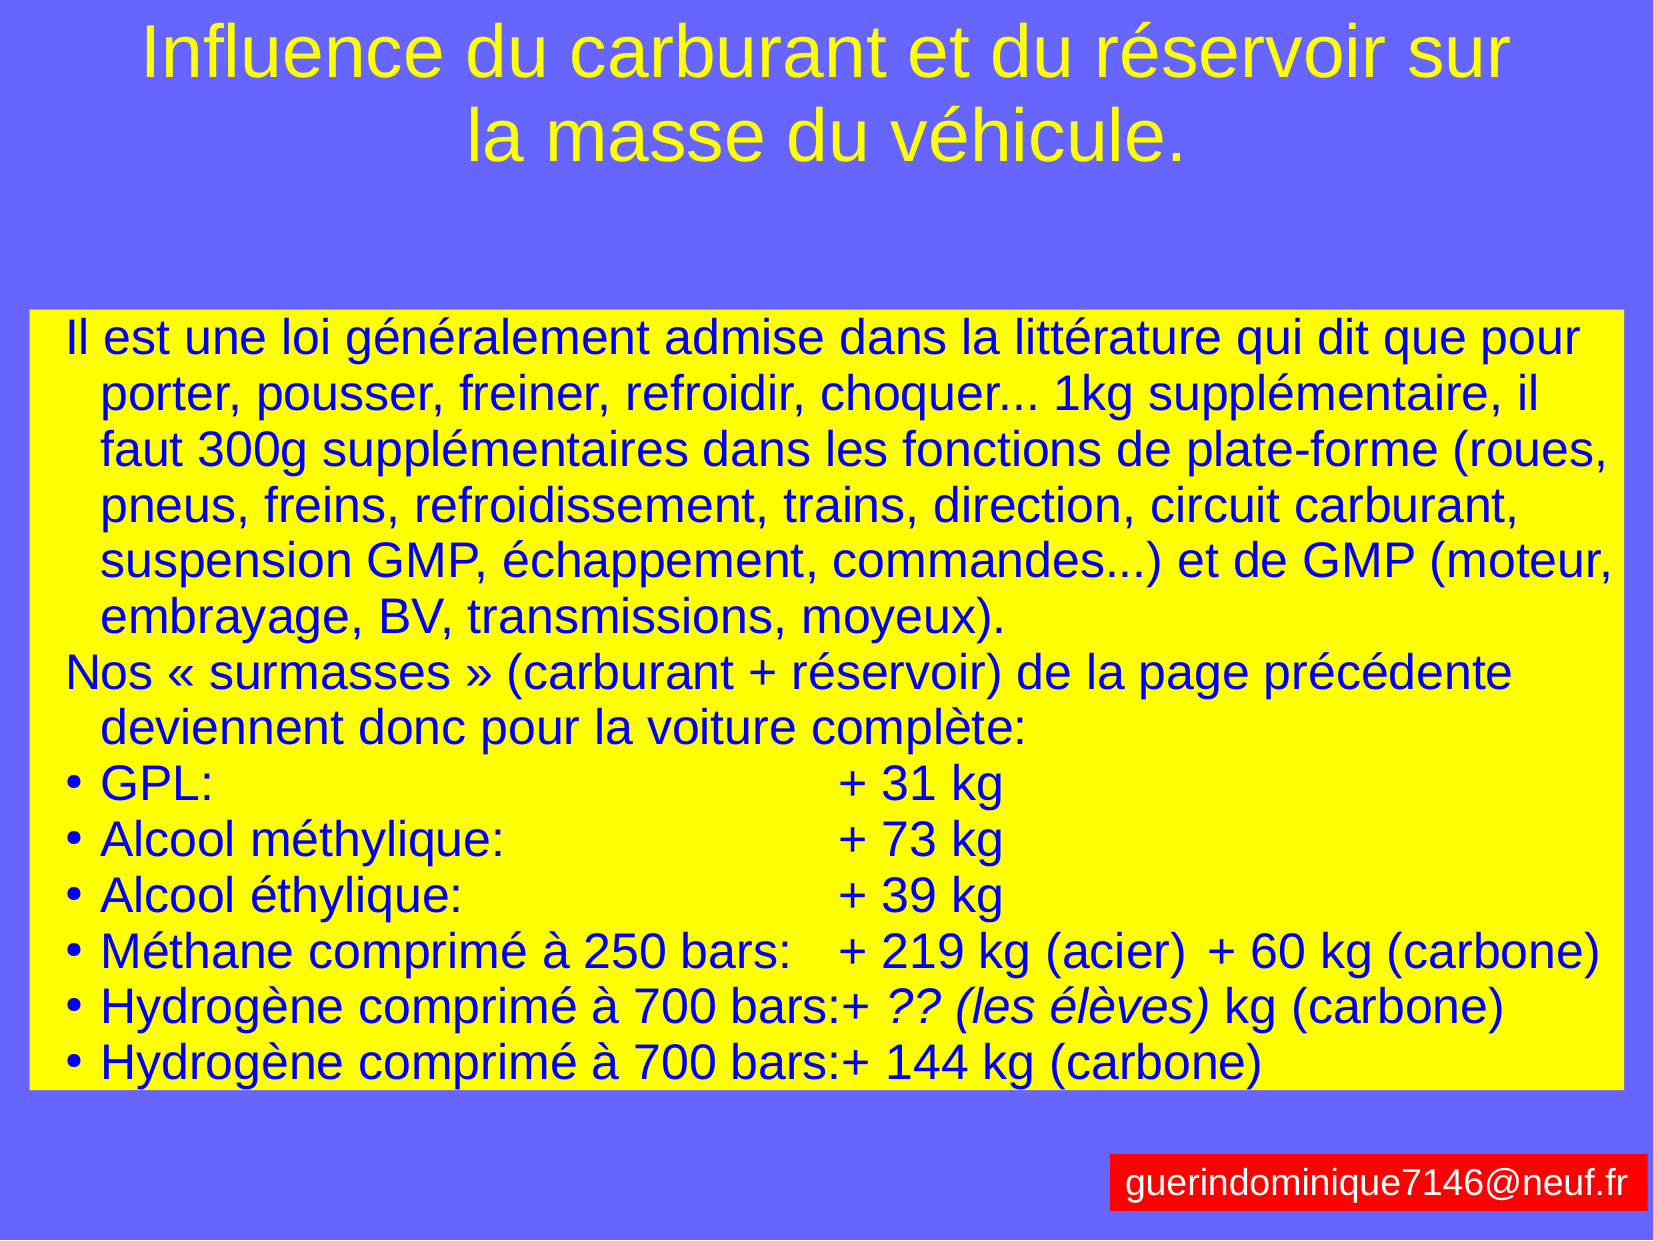

# Influence du carburant et du réservoir sur la masse du véhicule.
Il est une loi généralement admise dans la littérature qui dit que pour porter, pousser, freiner, refroidir, choquer... 1kg supplémentaire, il faut 300g supplémentaires dans les fonctions de plate-forme (roues, pneus, freins, refroidissement, trains, direction, circuit carburant, suspension GMP, échappement, commandes...) et de GMP (moteur, embrayage, BV, transmissions, moyeux).
Nos « surmasses » (carburant + réservoir) de la page précédente deviennent donc pour la voiture complète:
GPL: 									+ 31 kg
Alcool méthylique:					+ 73 kg
Alcool éthylique:						+ 39 kg
Méthane comprimé à 250 bars:	+ 219 kg (acier)	+ 60 kg (carbone)
Hydrogène comprimé à 700 bars:+ ?? (les élèves) kg (carbone)
Hydrogène comprimé à 700 bars:+ 144 kg (carbone)
guerindominique7146@neuf.fr